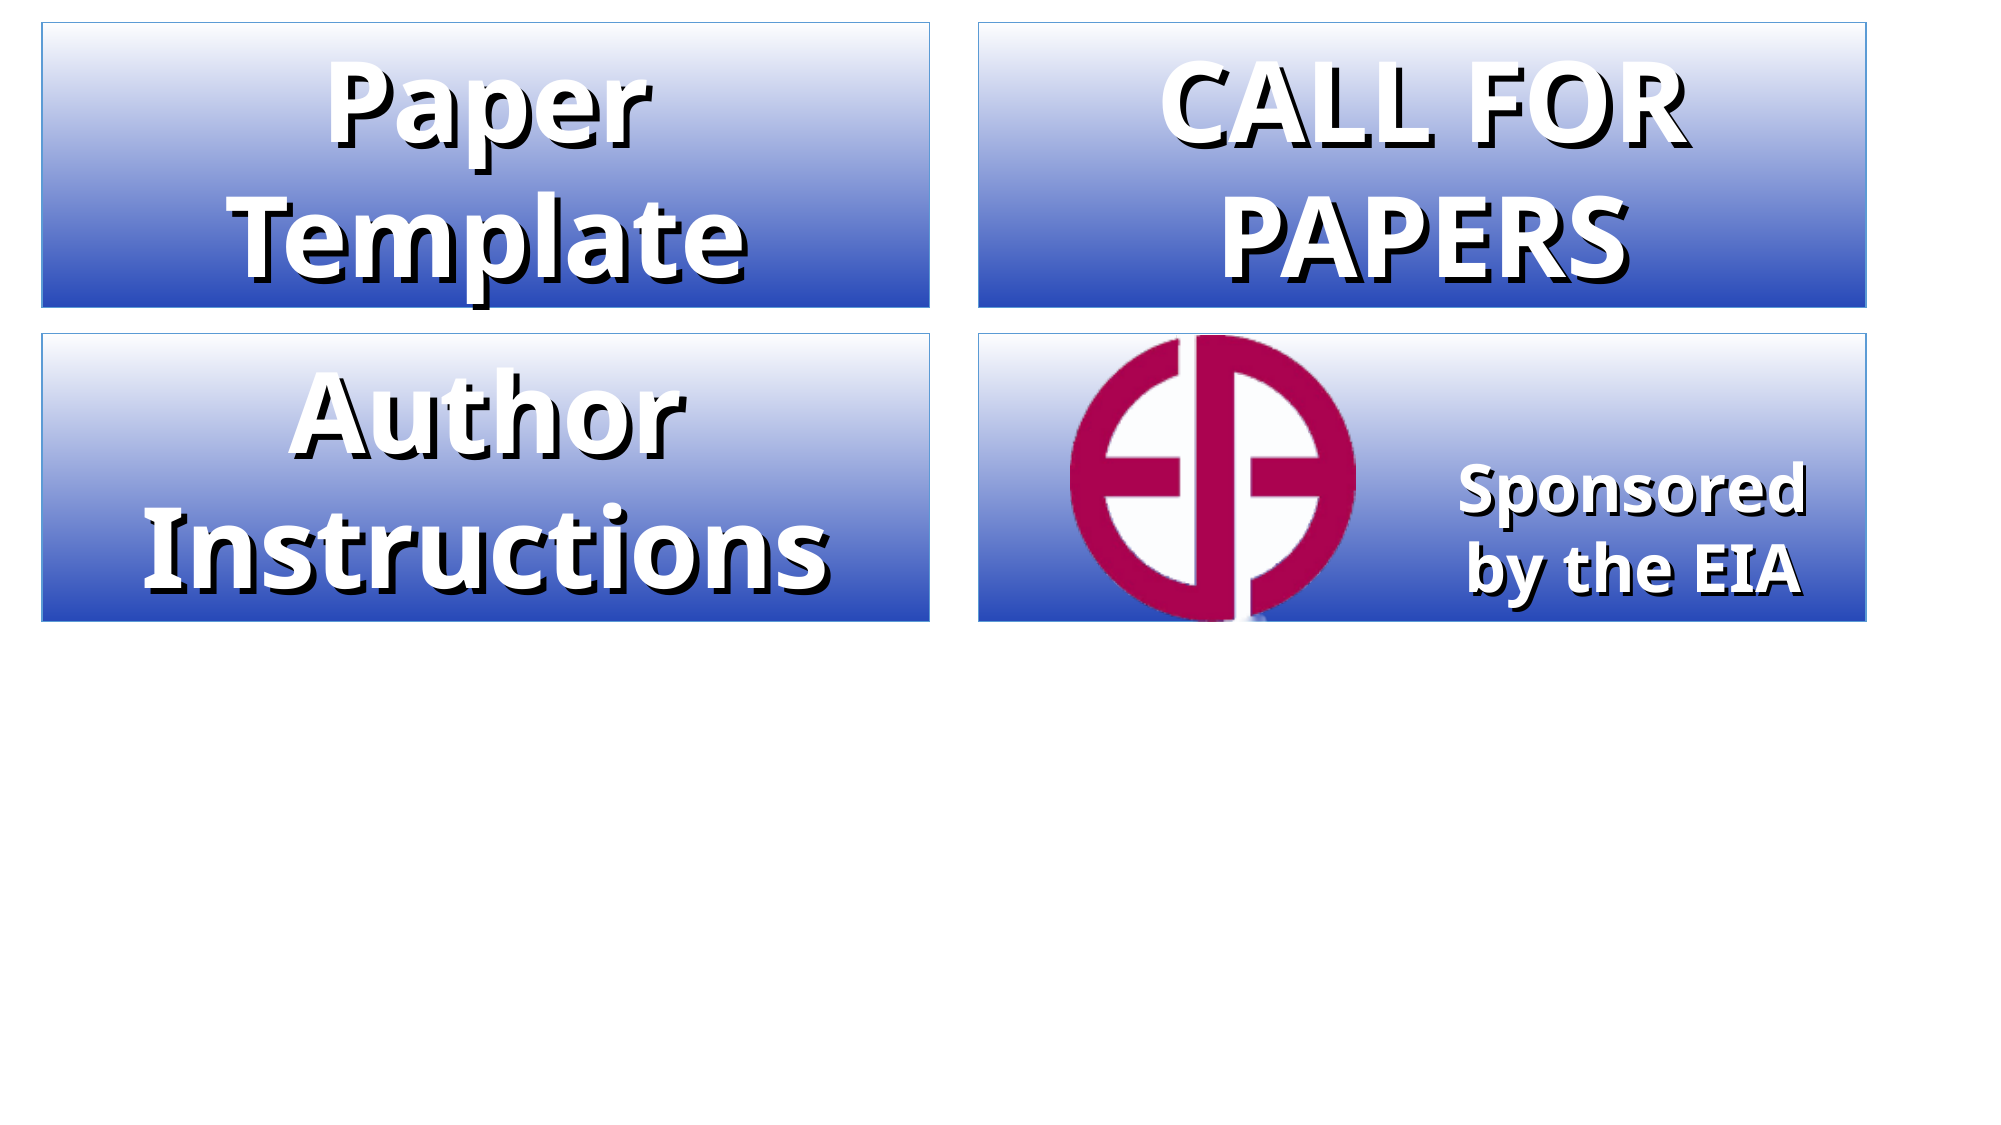

Paper
Template
CALL FOR
PAPERS
Author
Instructions
Sponsored
by the EIA